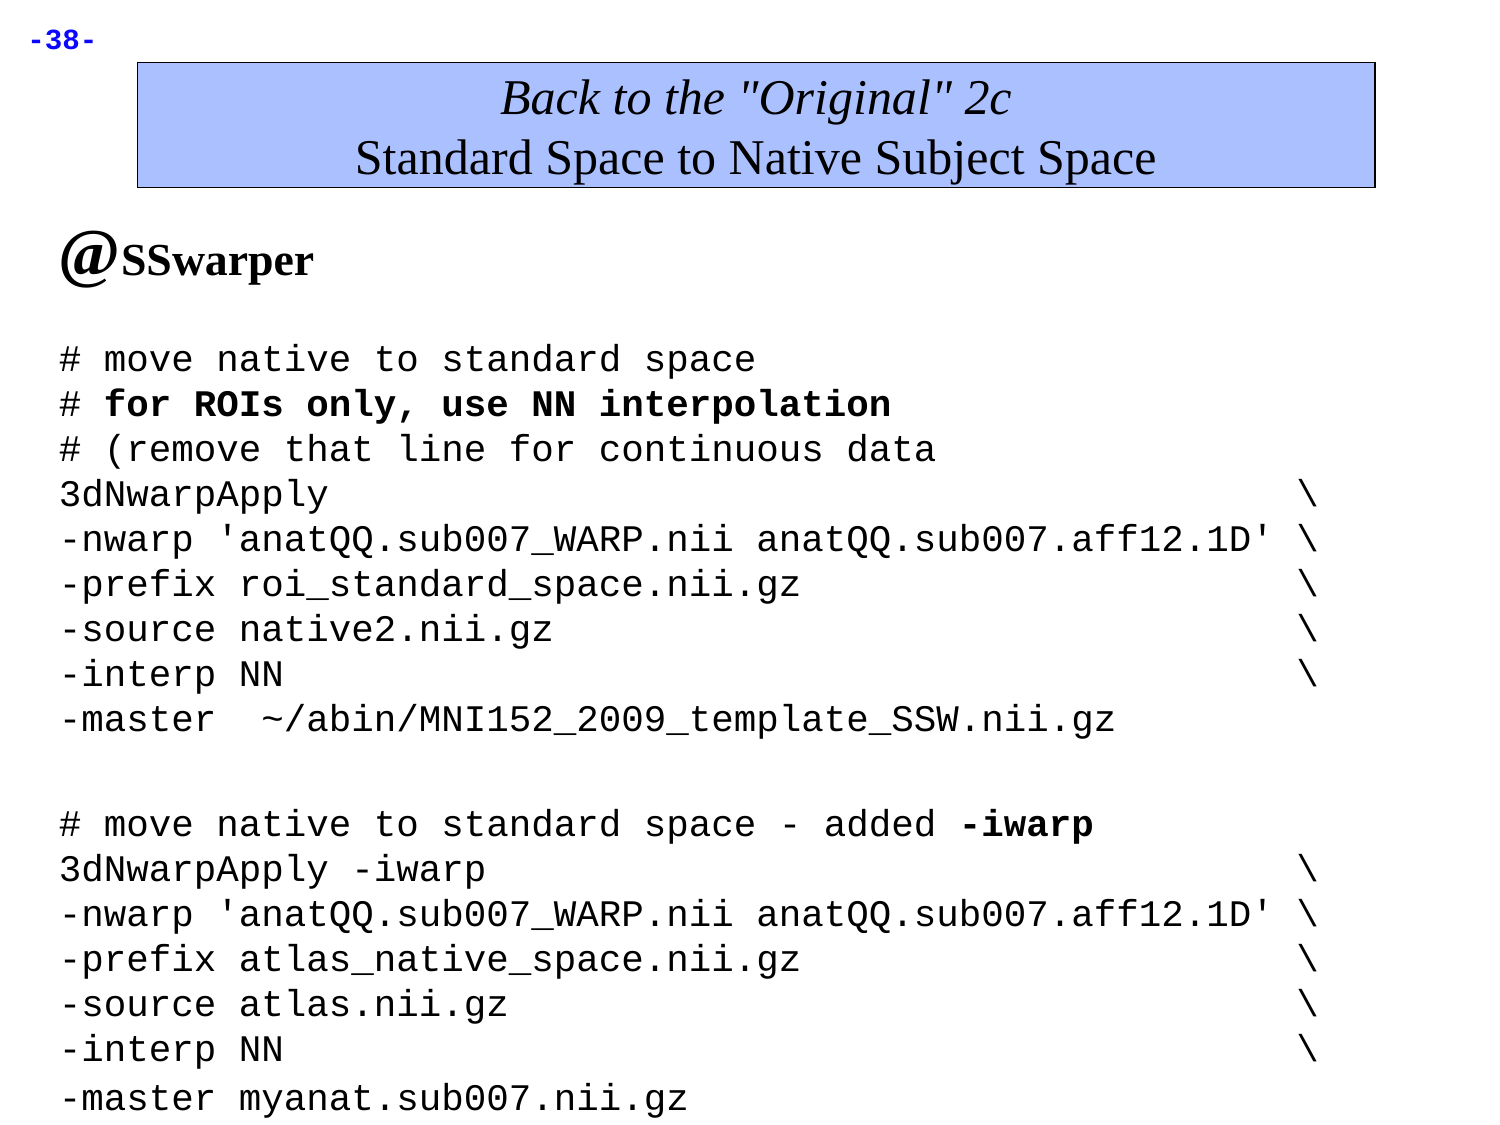

# Back to the "Original" 2c Standard Space to Native Subject Space
@SSwarper
# move native to standard space
# for ROIs only, use NN interpolation
# (remove that line for continuous data
3dNwarpApply \
-nwarp 'anatQQ.sub007_WARP.nii anatQQ.sub007.aff12.1D' \
-prefix roi_standard_space.nii.gz \
-source native2.nii.gz \
-interp NN \
-master ~/abin/MNI152_2009_template_SSW.nii.gz
# move native to standard space - added -iwarp
3dNwarpApply -iwarp \
-nwarp 'anatQQ.sub007_WARP.nii anatQQ.sub007.aff12.1D' \
-prefix atlas_native_space.nii.gz \
-source atlas.nii.gz \
-interp NN \
-master myanat.sub007.nii.gz